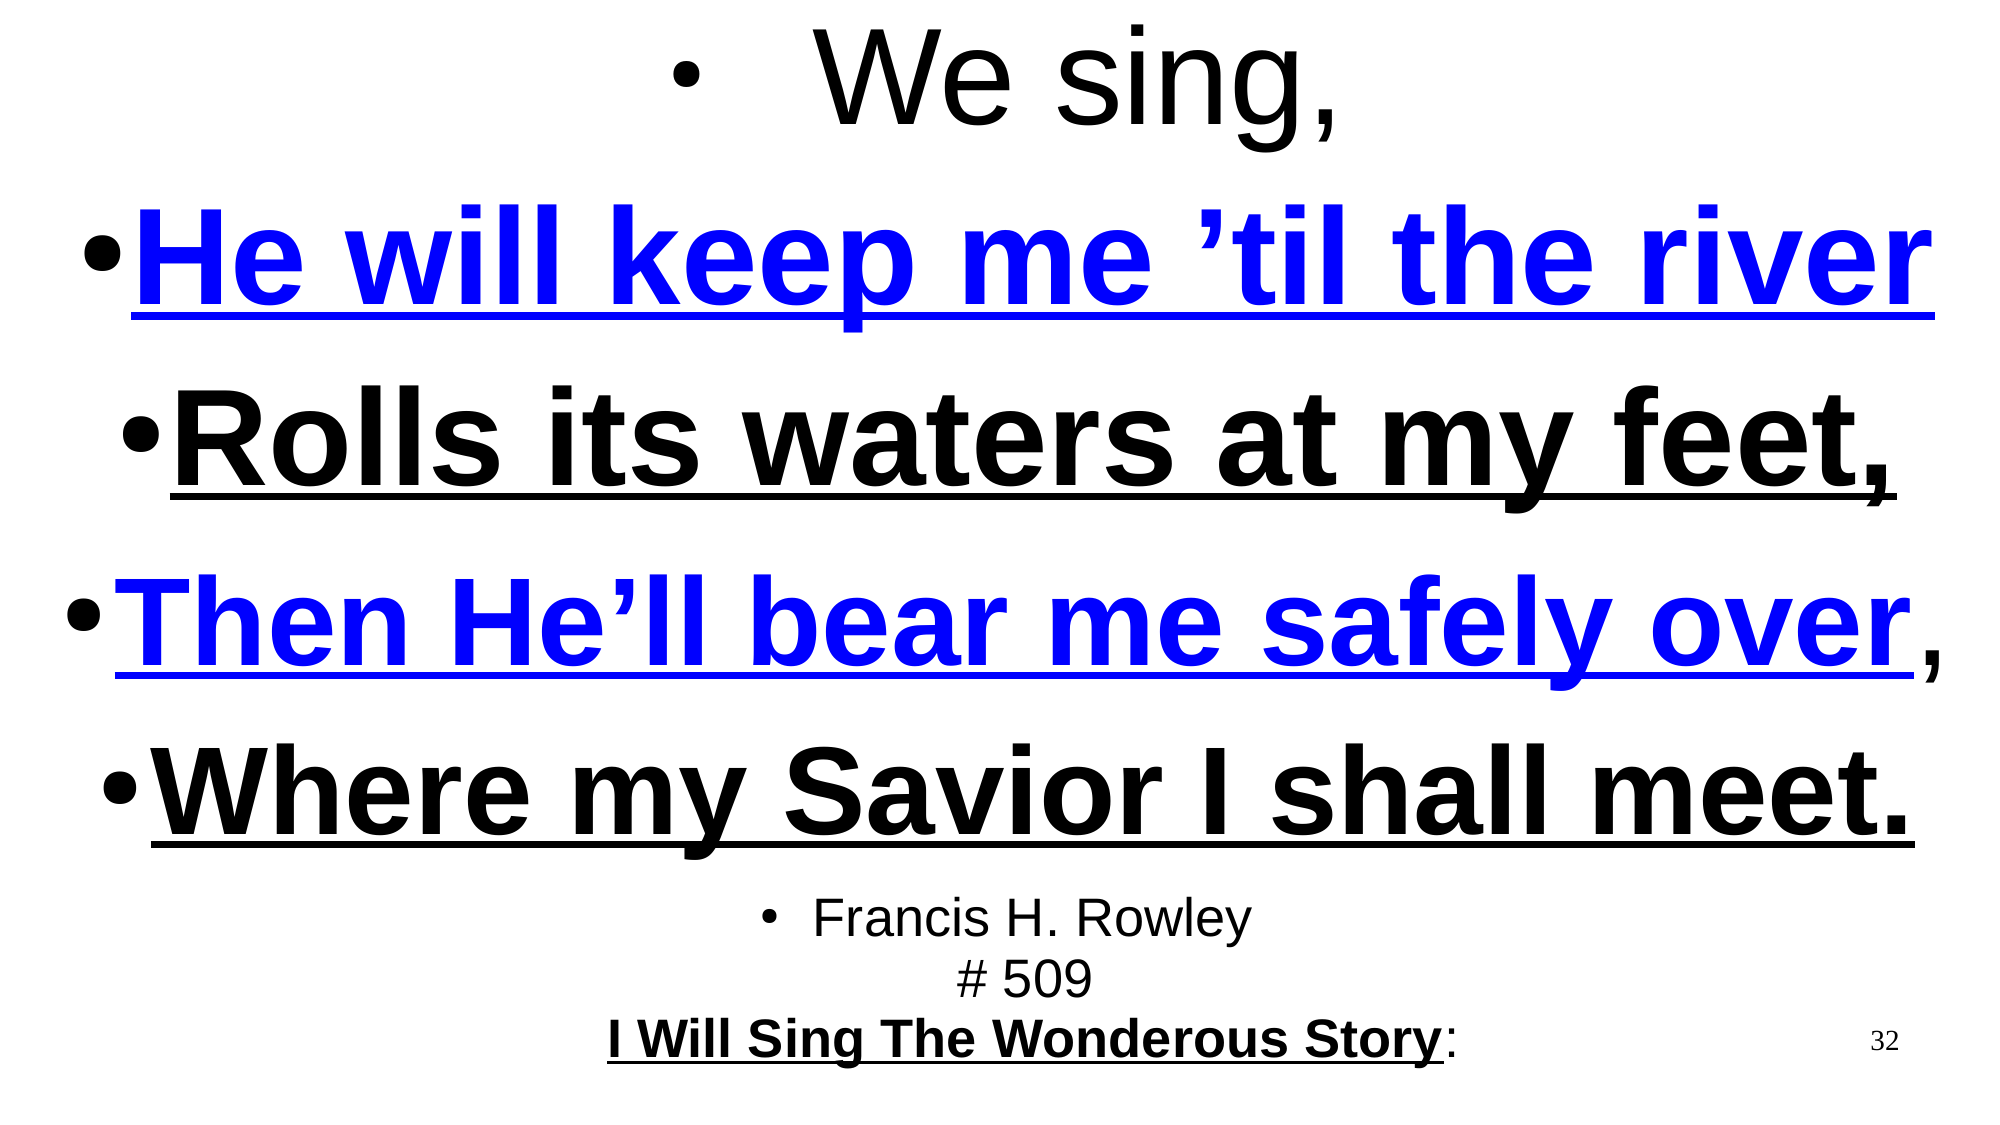

# We sing,
He will keep me ’til the river
Rolls its waters at my feet,
Then He’ll bear me safely over,
Where my Savior I shall meet.
Francis H. Rowley
# 509
I Will Sing The Wonderous Story:
32